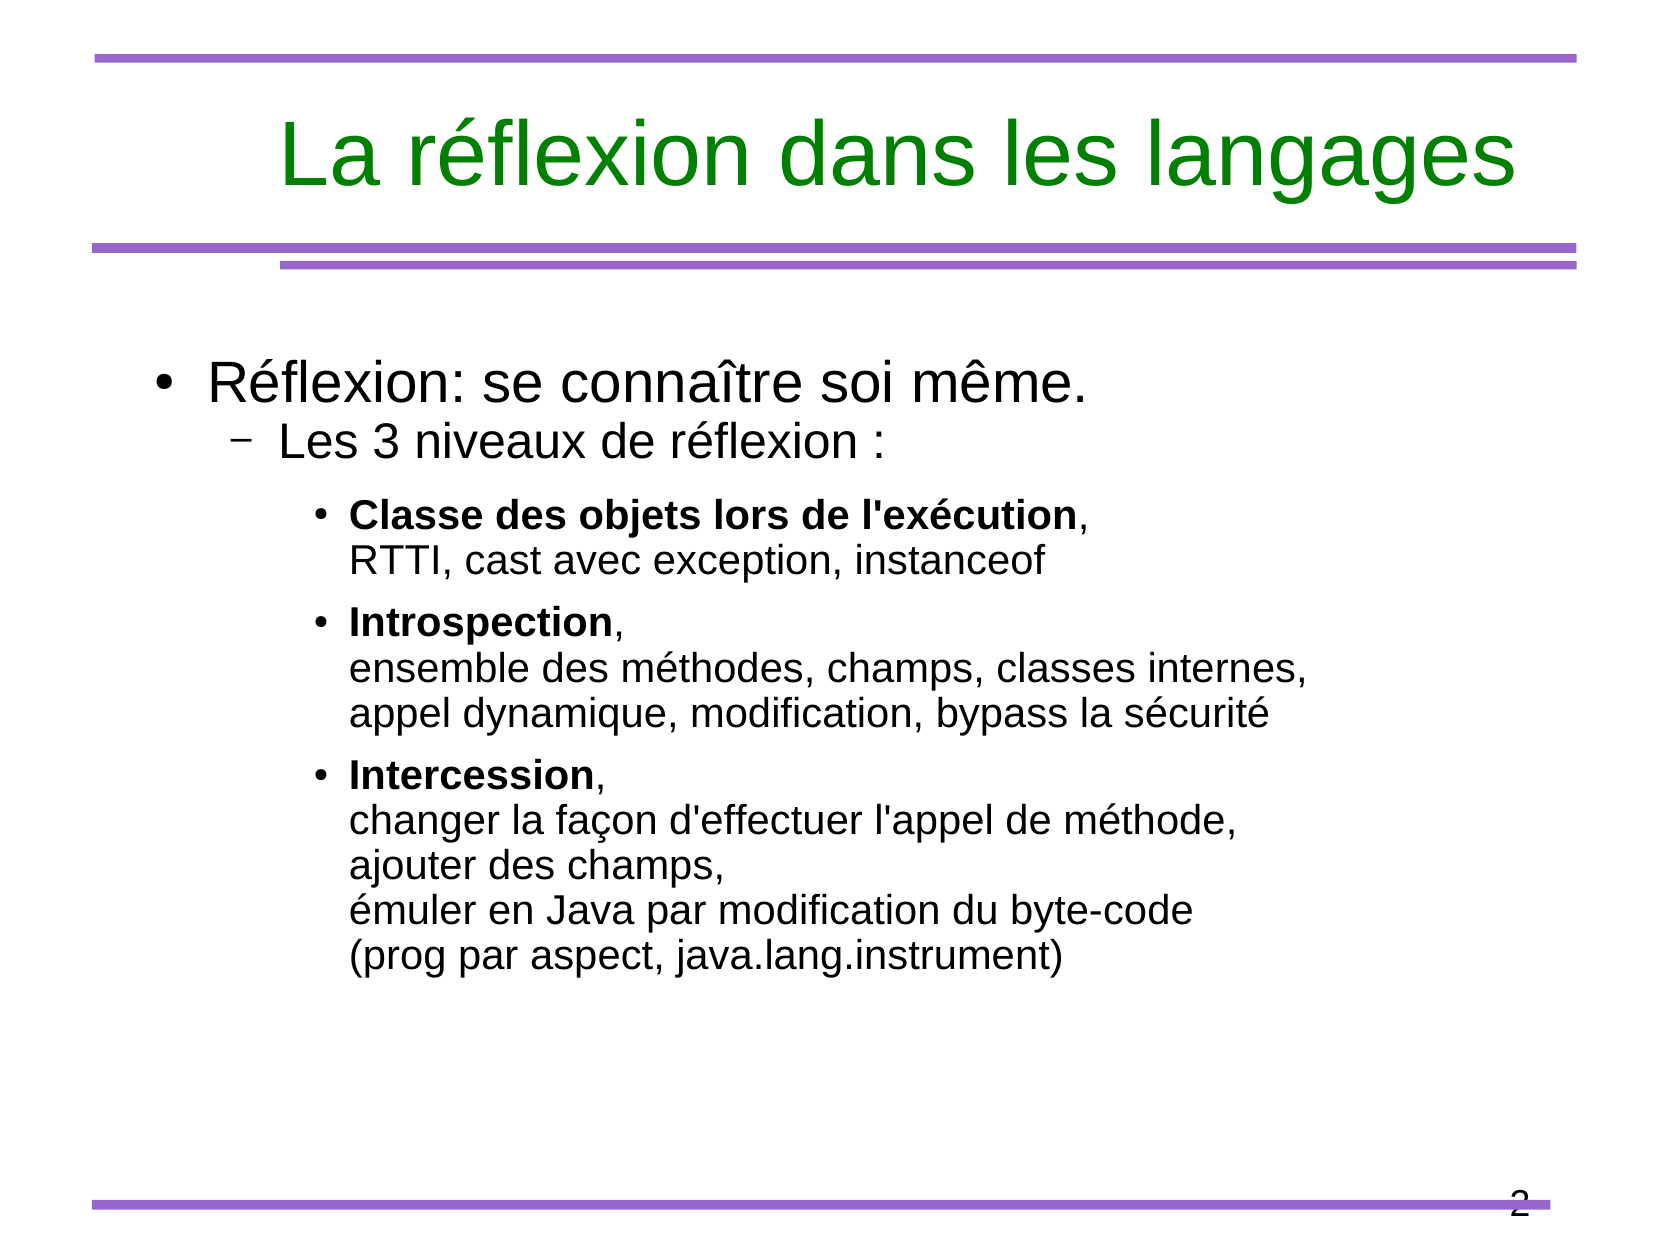

# La réflexion dans les langages
Réflexion: se connaître soi même.
Les 3 niveaux de réflexion :
Classe des objets lors de l'exécution,
RTTI, cast avec exception, instanceof
Introspection,
ensemble des méthodes, champs, classes internes,
appel dynamique, modification, bypass la sécurité
Intercession,
changer la façon d'effectuer l'appel de méthode,
ajouter des champs,
émuler en Java par modification du byte-code
(prog par aspect, java.lang.instrument)